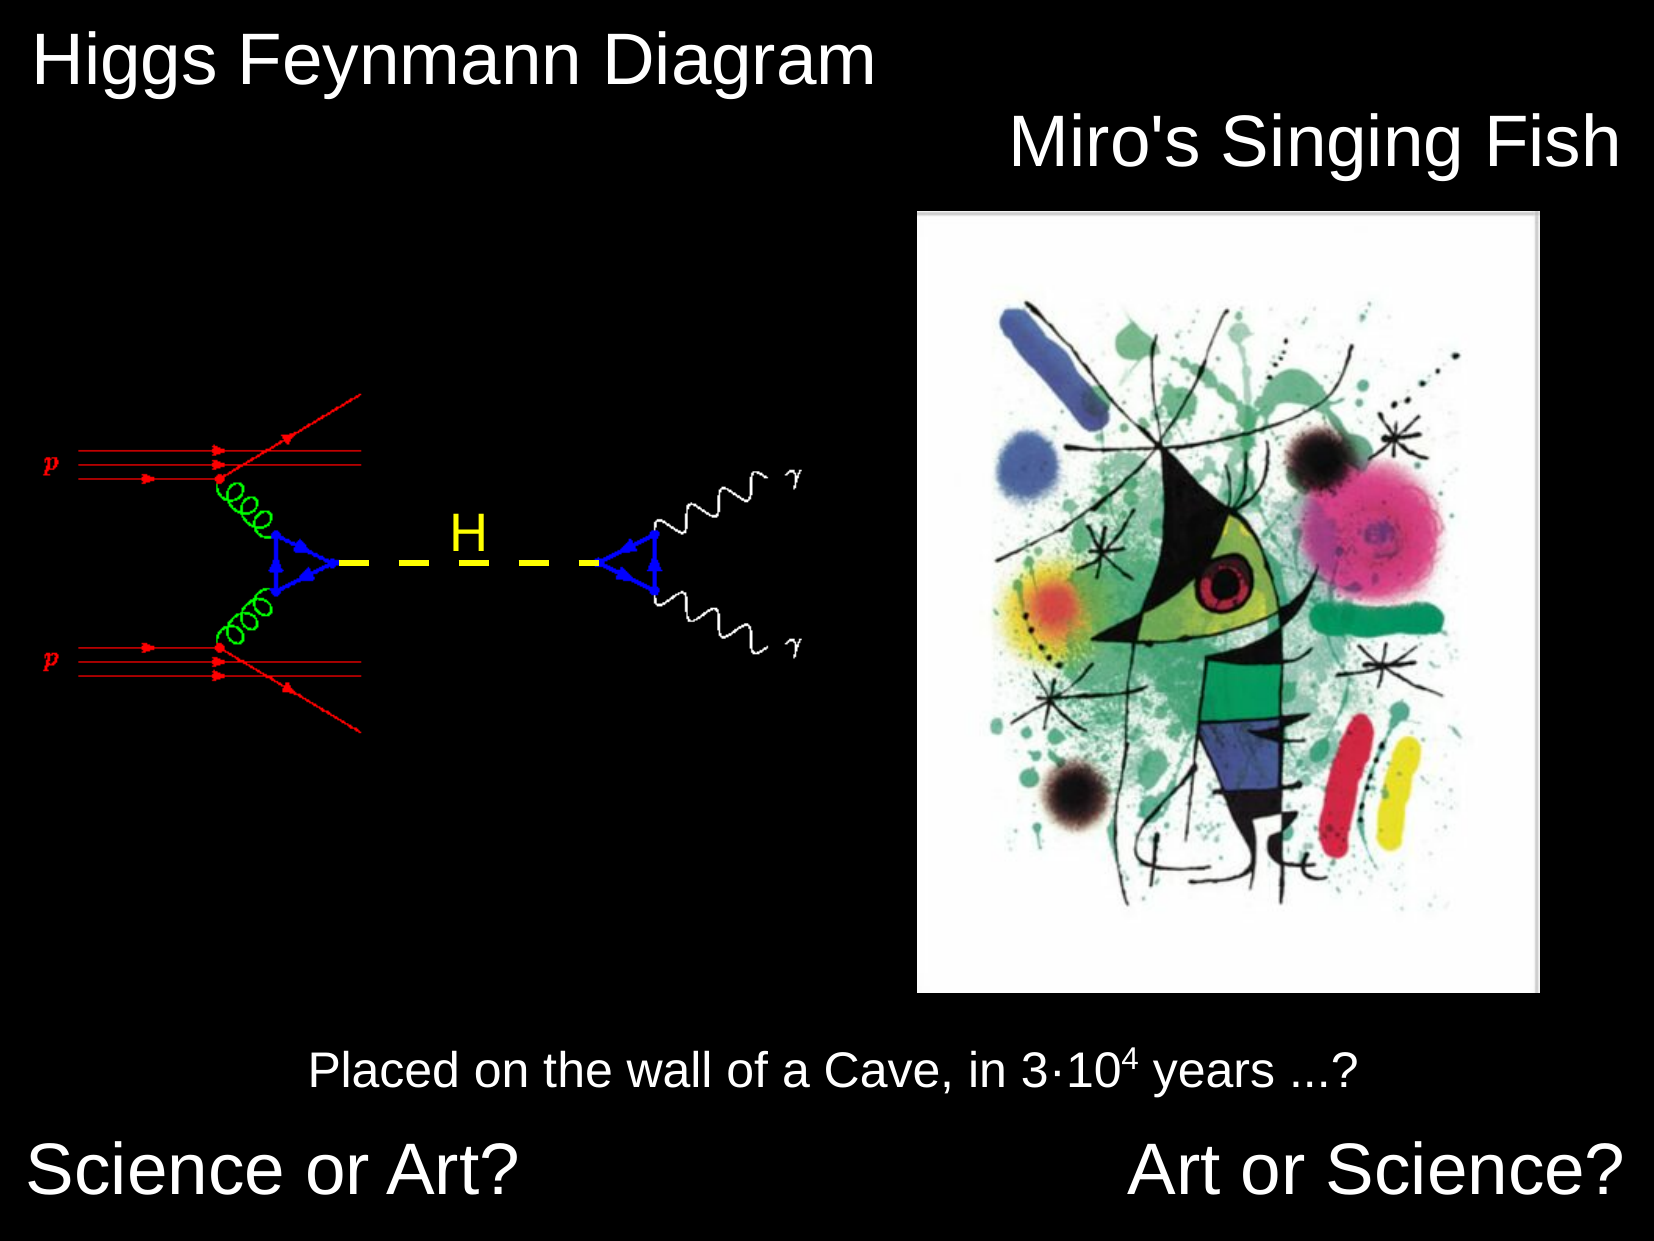

Higgs Feynmann Diagram
Miro's Singing Fish
H
Placed on the wall of a Cave, in 3·104 years ...?
Art or Science?
Science or Art?